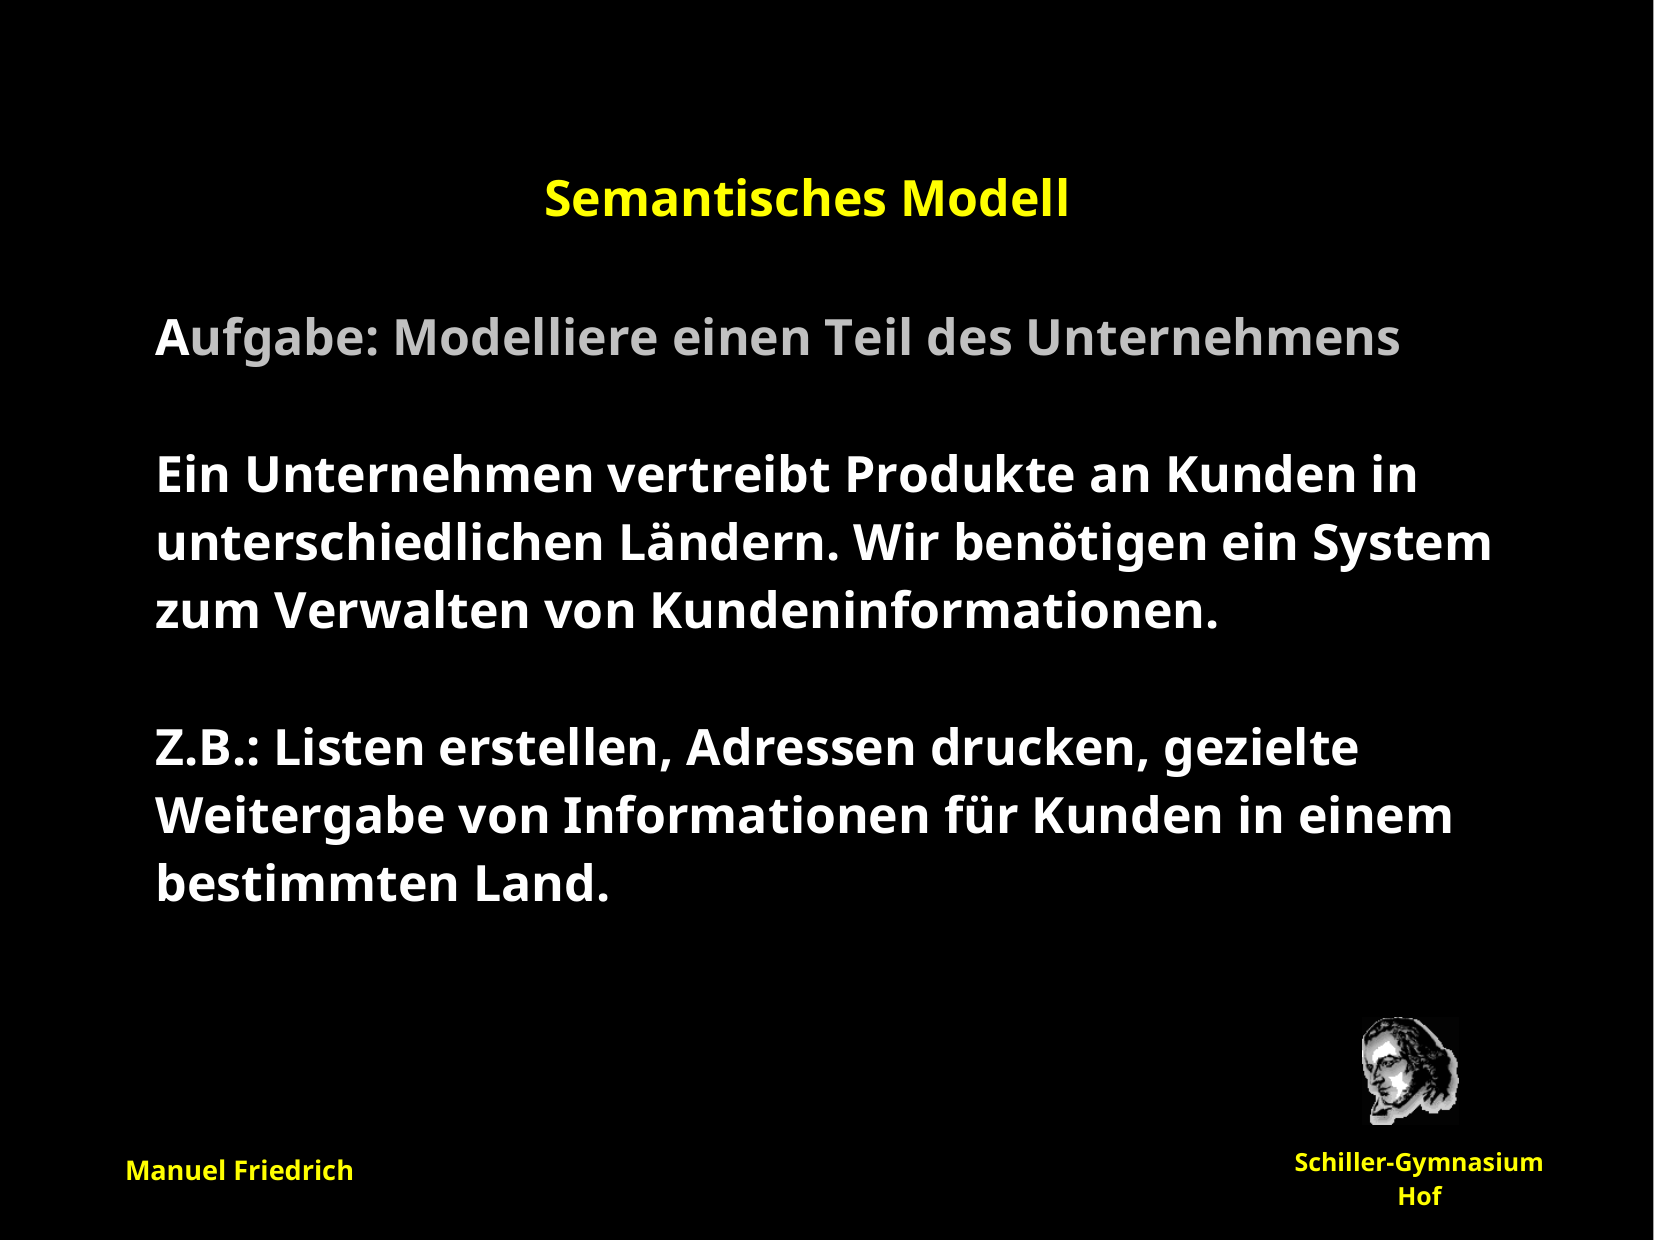

Semantisches Modell
Aufgabe: Modelliere einen Teil des Unternehmens
Ein Unternehmen vertreibt Produkte an Kunden in
unterschiedlichen Ländern. Wir benötigen ein System
zum Verwalten von Kundeninformationen.
Z.B.: Listen erstellen, Adressen drucken, gezielte
Weitergabe von Informationen für Kunden in einem
bestimmten Land.
Schiller-Gymnasium
Hof
Manuel Friedrich